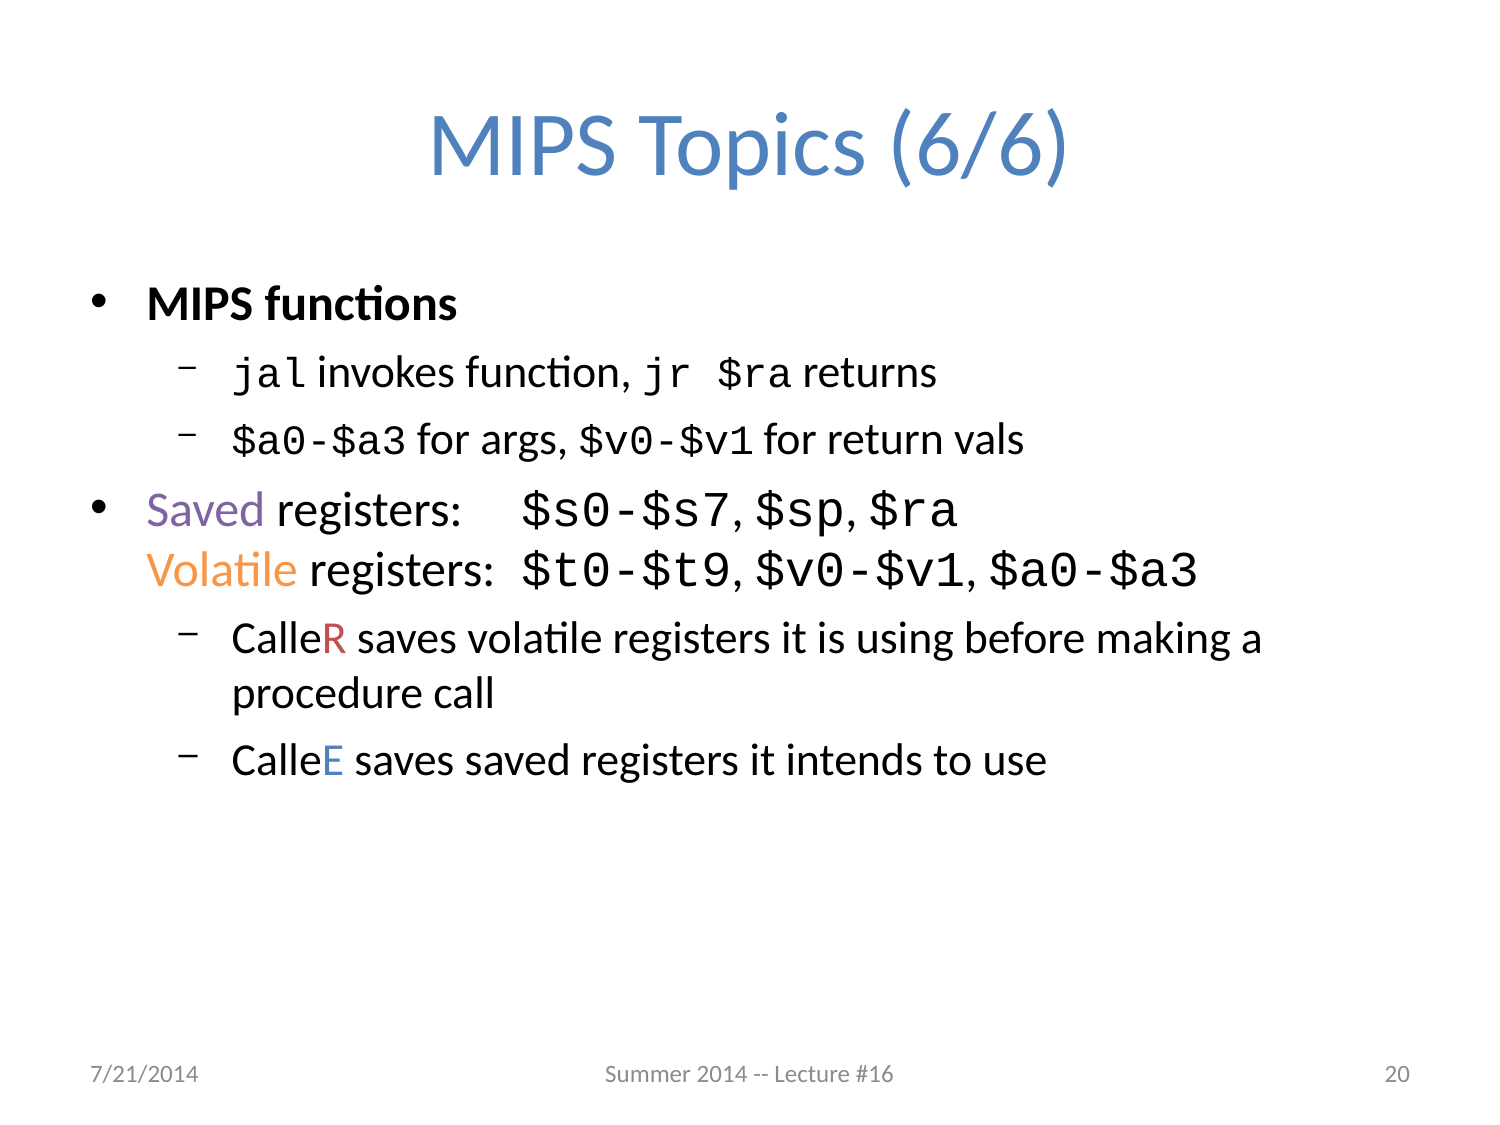

# MIPS Topics (6/6)
MIPS functions
jal invokes function, jr $ra returns
$a0-$a3 for args, $v0-$v1 for return vals
Saved registers:	$s0-$s7, $sp, $ra
Volatile registers:	$t0-$t9, $v0-$v1, $a0-$a3
CalleR saves volatile registers it is using before making a procedure call
CalleE saves saved registers it intends to use
7/21/2014
Summer 2014 -- Lecture #16